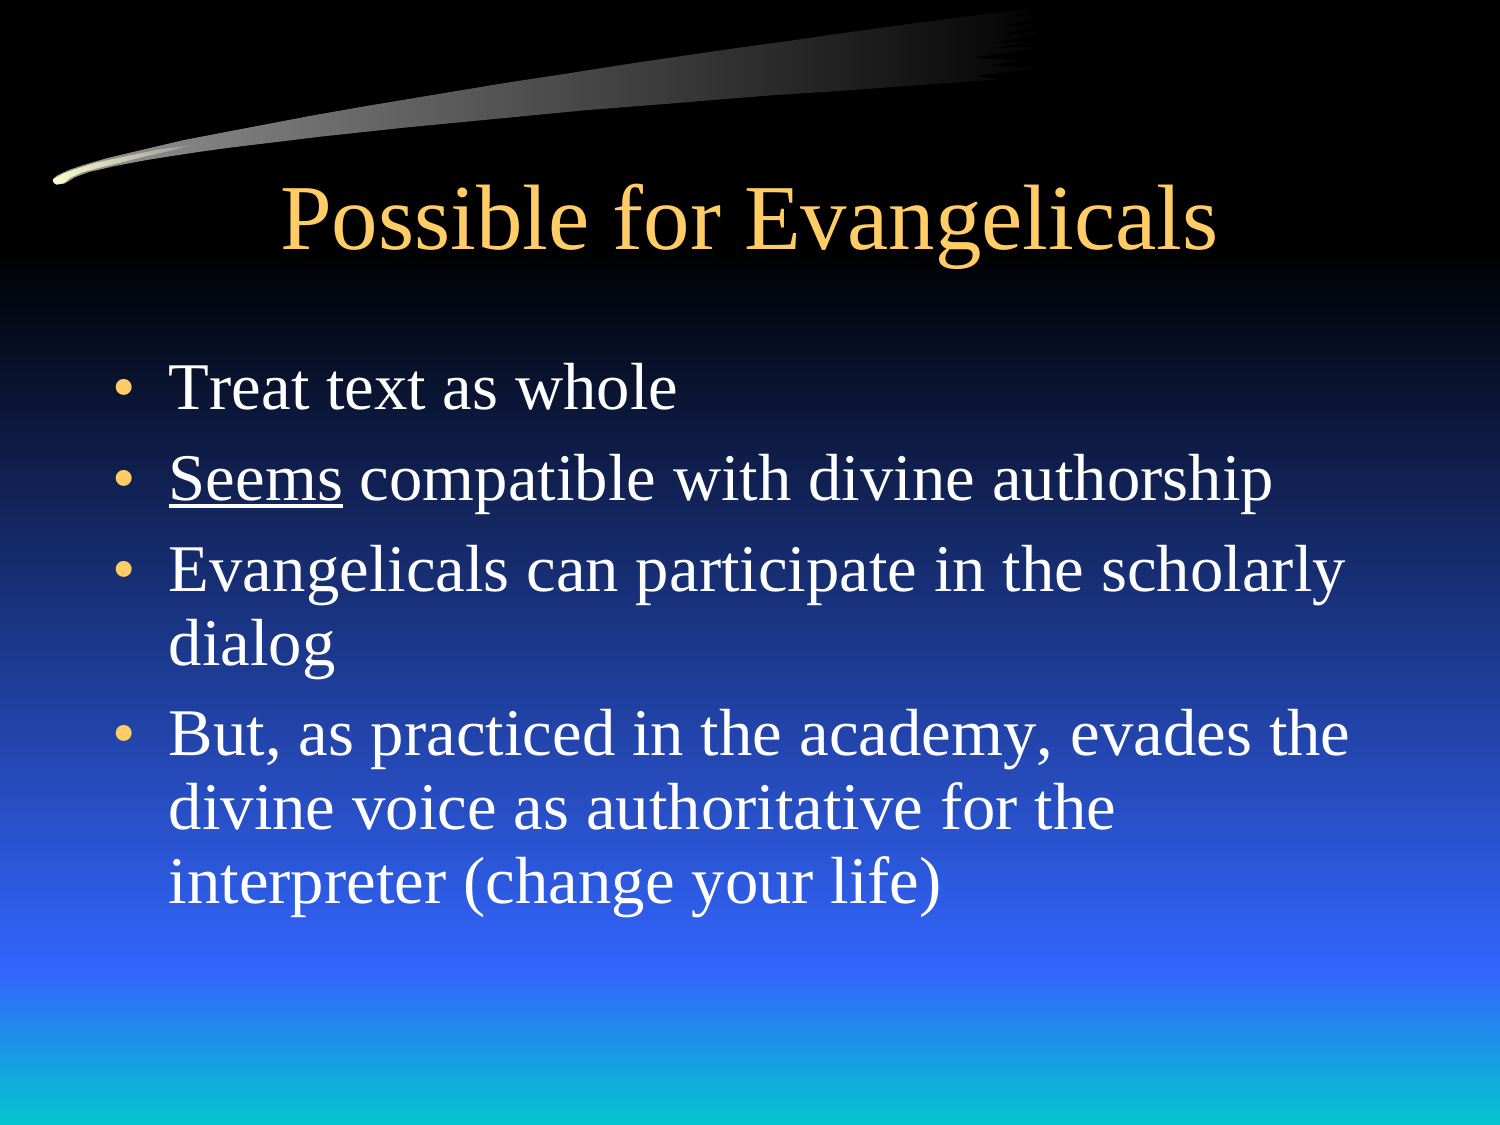

# Possible for Evangelicals
Treat text as whole
Seems compatible with divine authorship
Evangelicals can participate in the scholarly dialog
But, as practiced in the academy, evades the divine voice as authoritative for the interpreter (change your life)